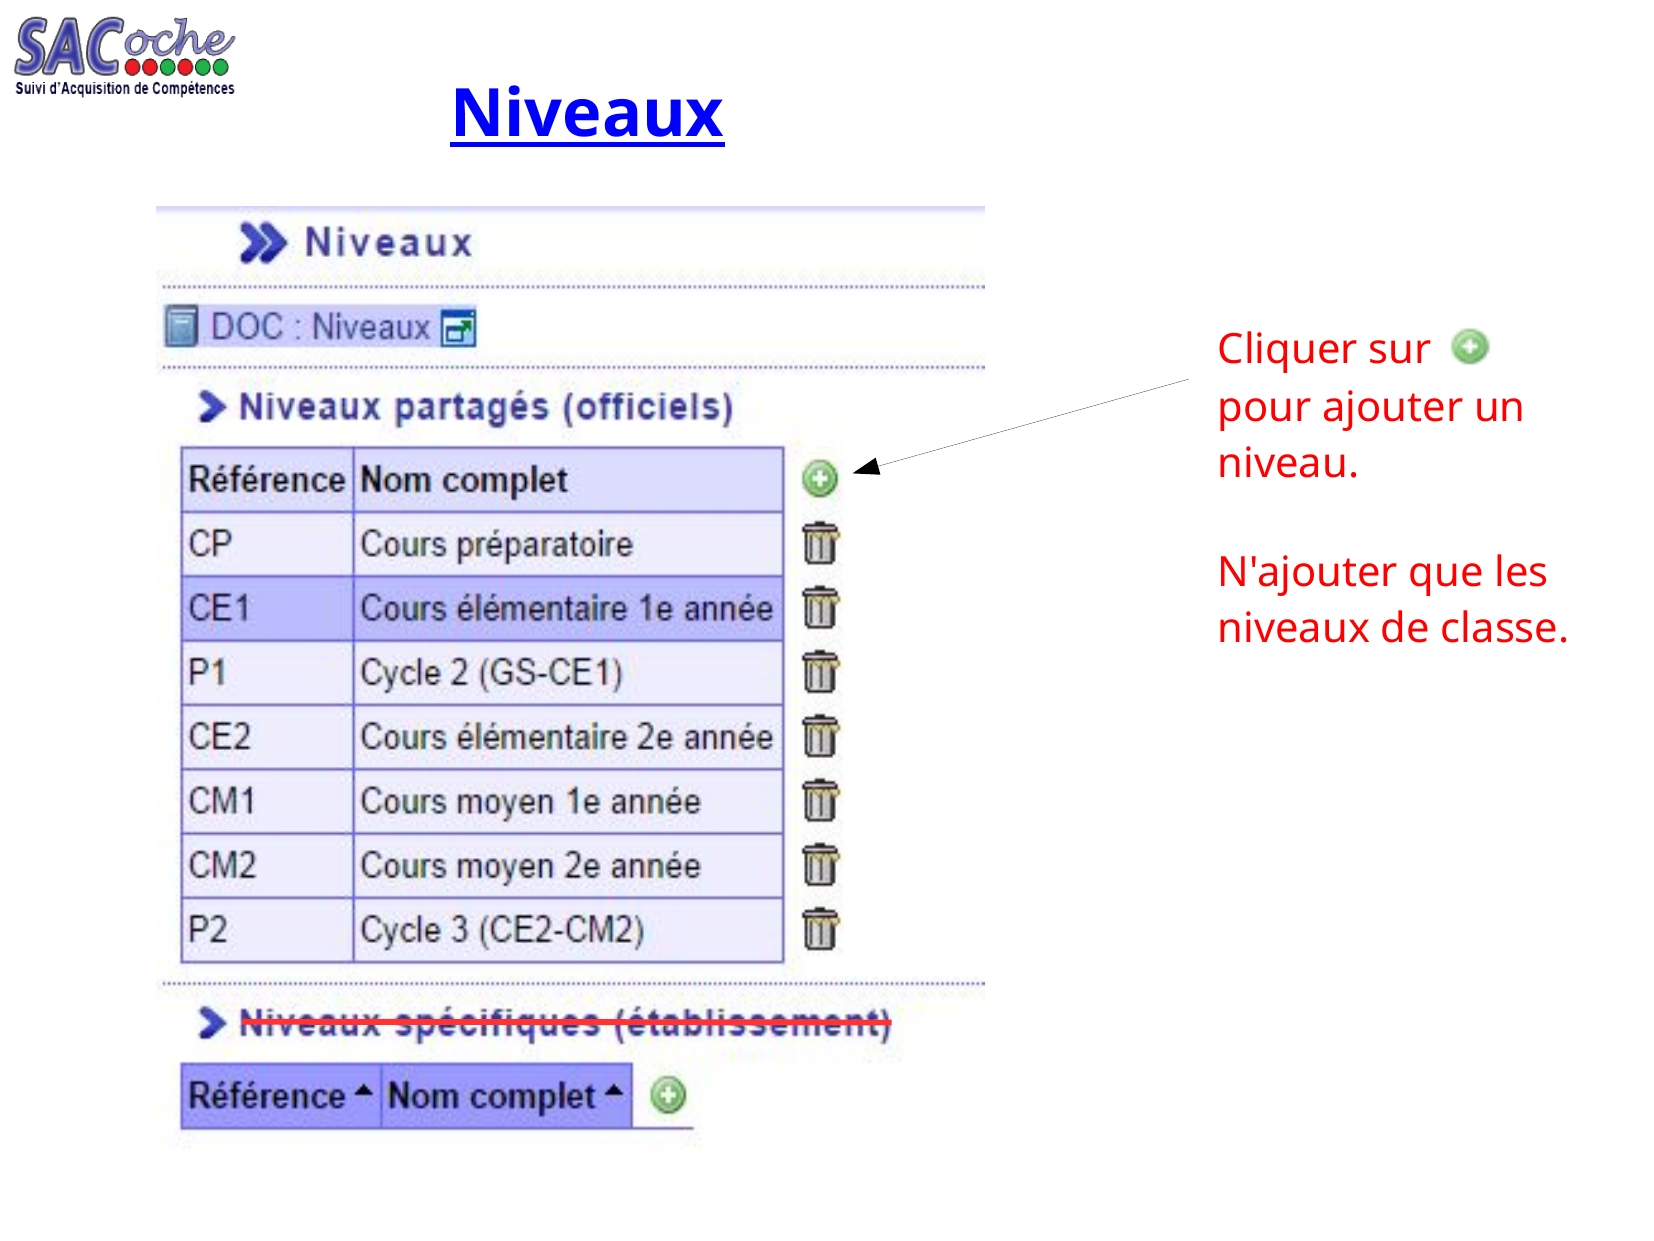

# Niveaux
Cliquer sur pour ajouter un niveau.
N'ajouter que les niveaux de classe.